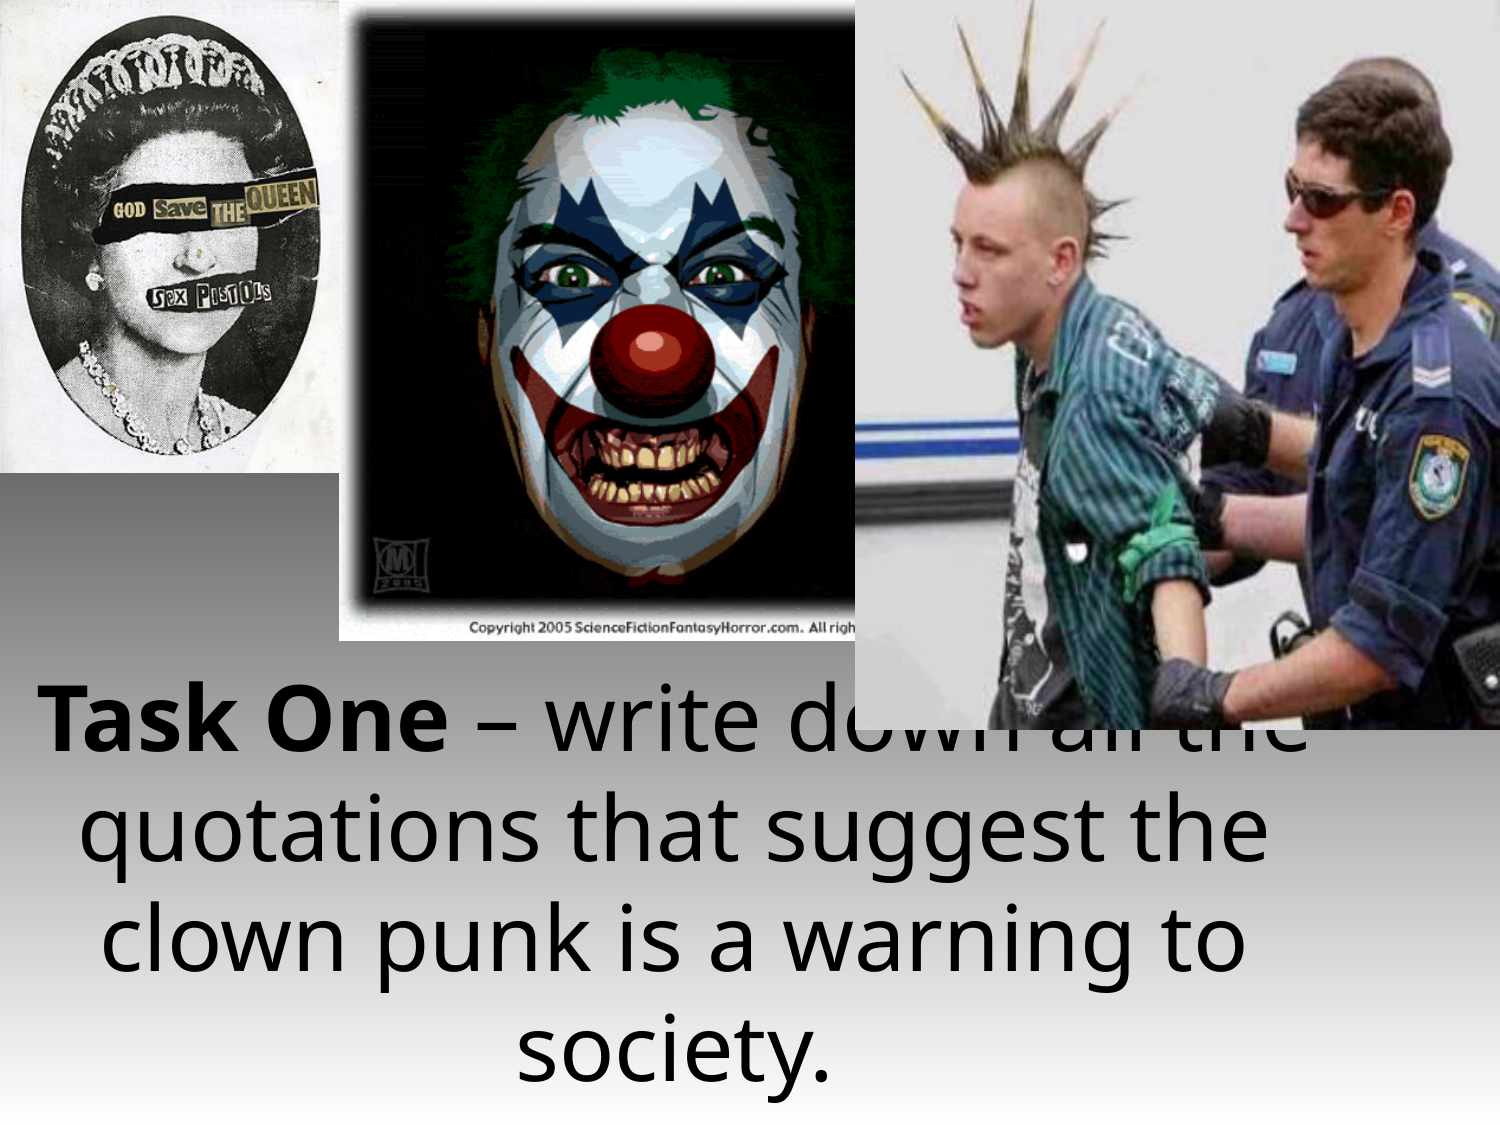

# Task One – write down all the quotations that suggest the clown punk is a warning to society.